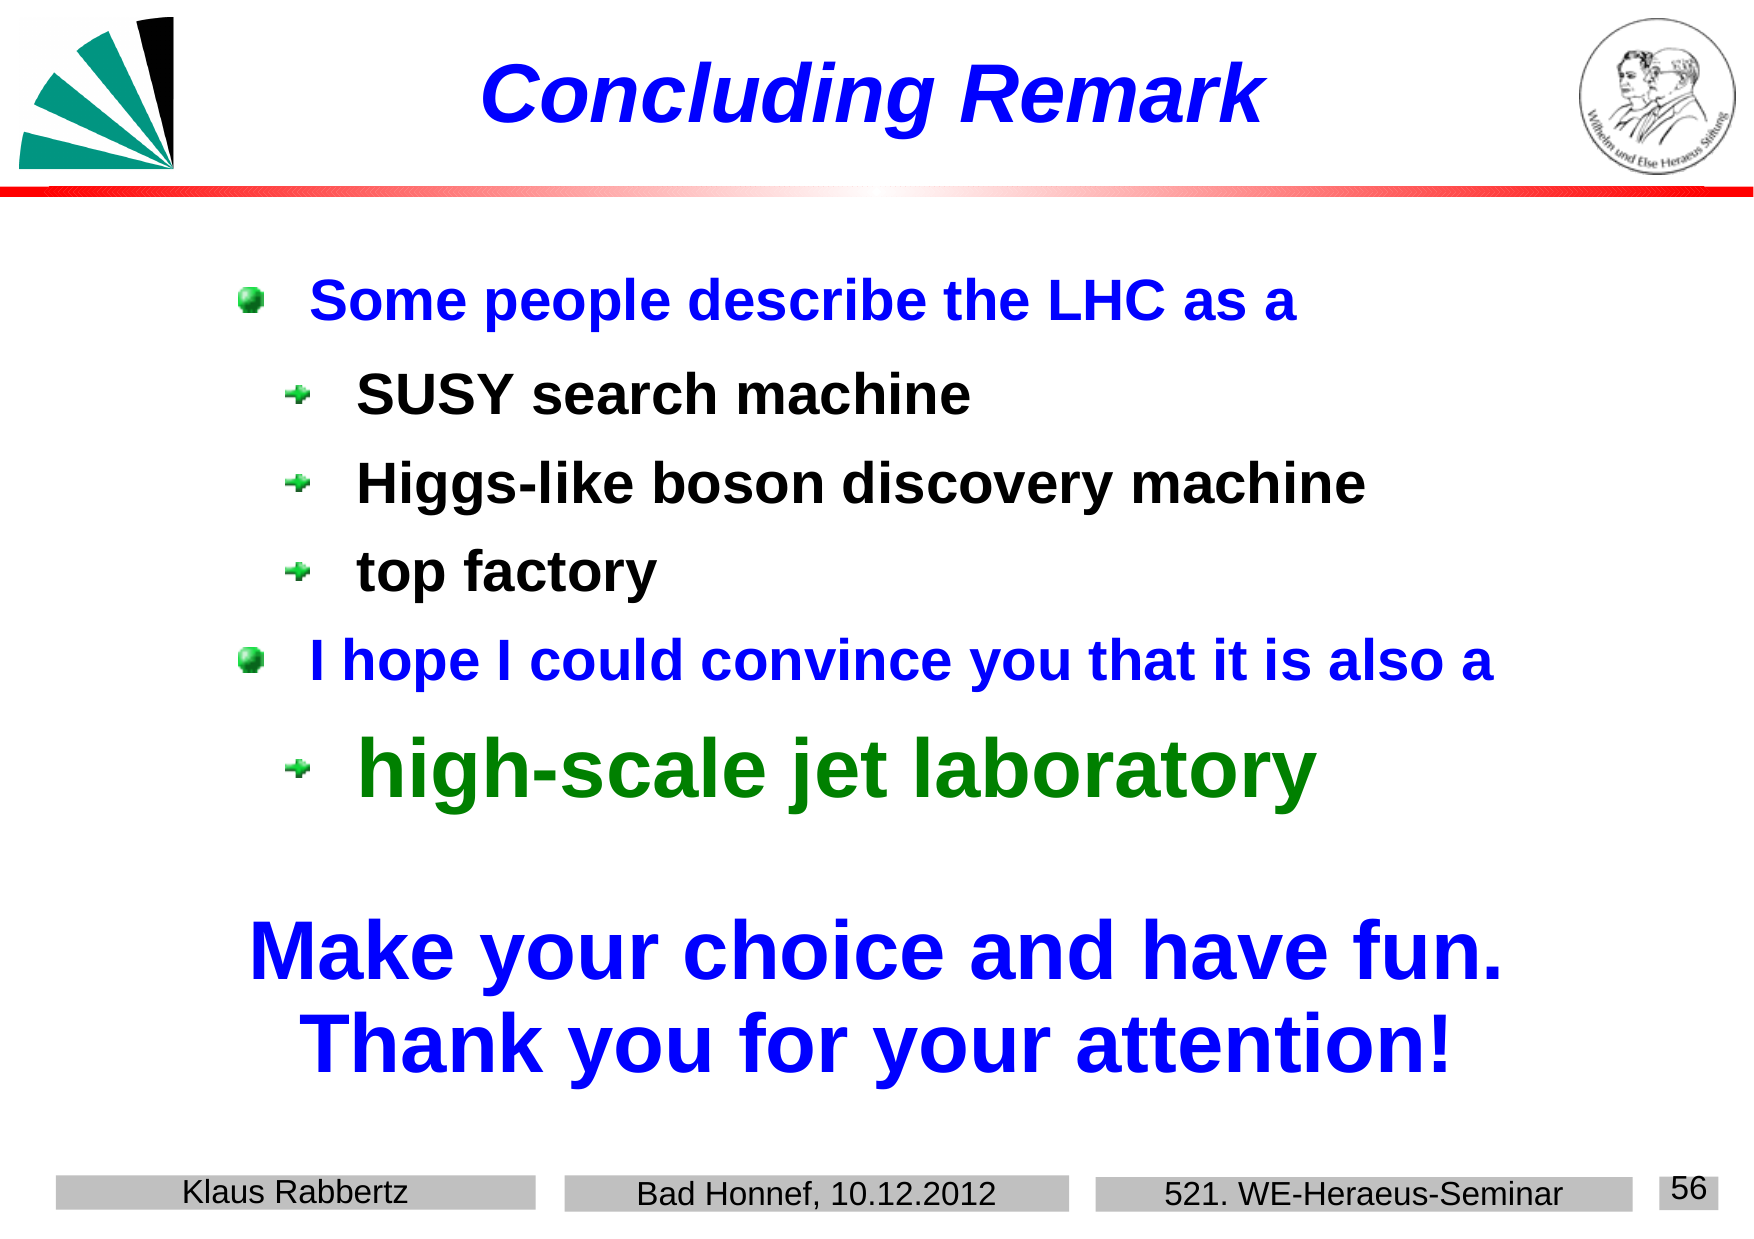

Concluding Remark
# Some people describe the LHC as a
SUSY search machine
Higgs-like boson discovery machine
top factory
I hope I could convince you that it is also a
high-scale jet laboratory
Make your choice and have fun.
Thank you for your attention!